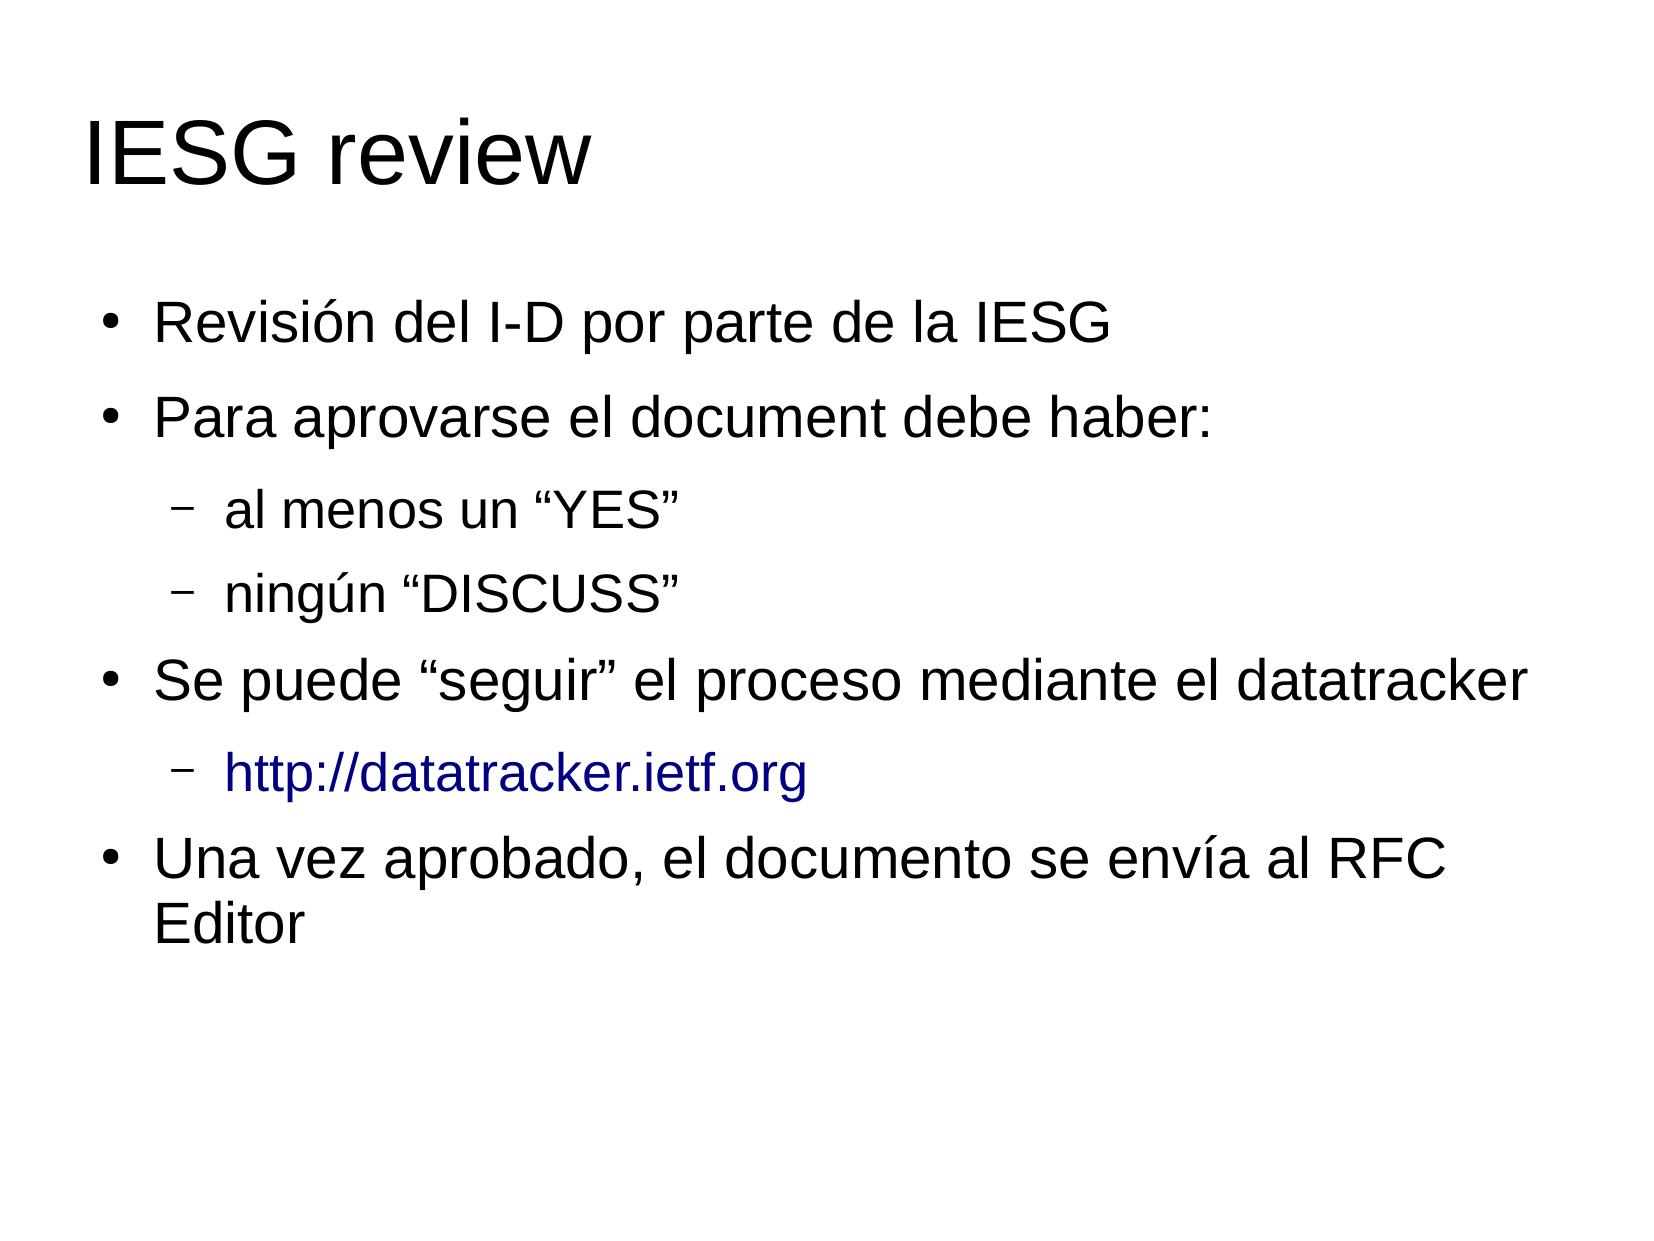

# IESG review
Revisión del I-D por parte de la IESG
Para aprovarse el document debe haber:
al menos un “YES”
ningún “DISCUSS”
Se puede “seguir” el proceso mediante el datatracker
http://datatracker.ietf.org
Una vez aprobado, el documento se envía al RFC Editor